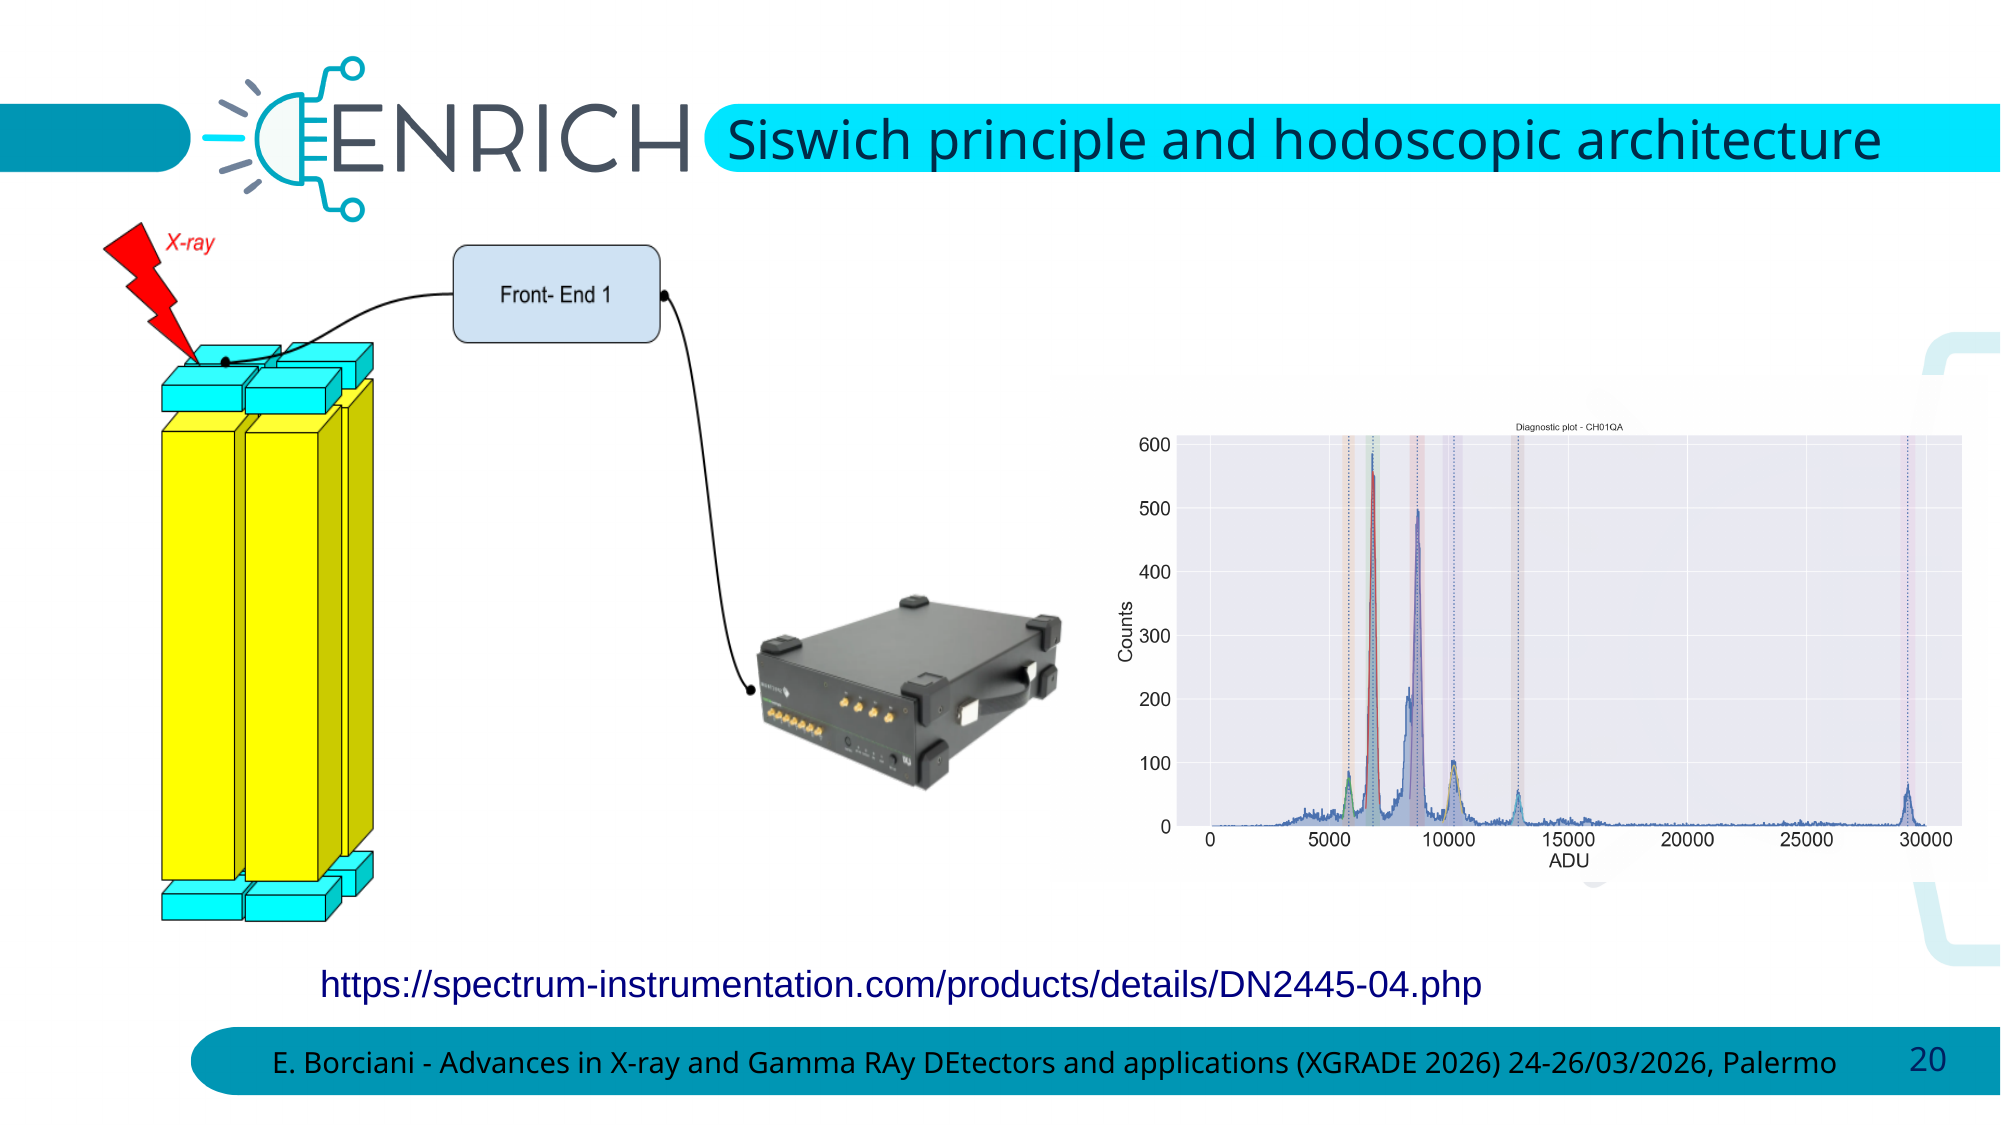

Siswich principle and hodoscopic architecture
https://spectrum-instrumentation.com/products/details/DN2445-04.php
E. Borciani - Advances in X-ray and Gamma RAy DEtectors and applications (XGRADE 2026) 24-26/03/2026, Palermo